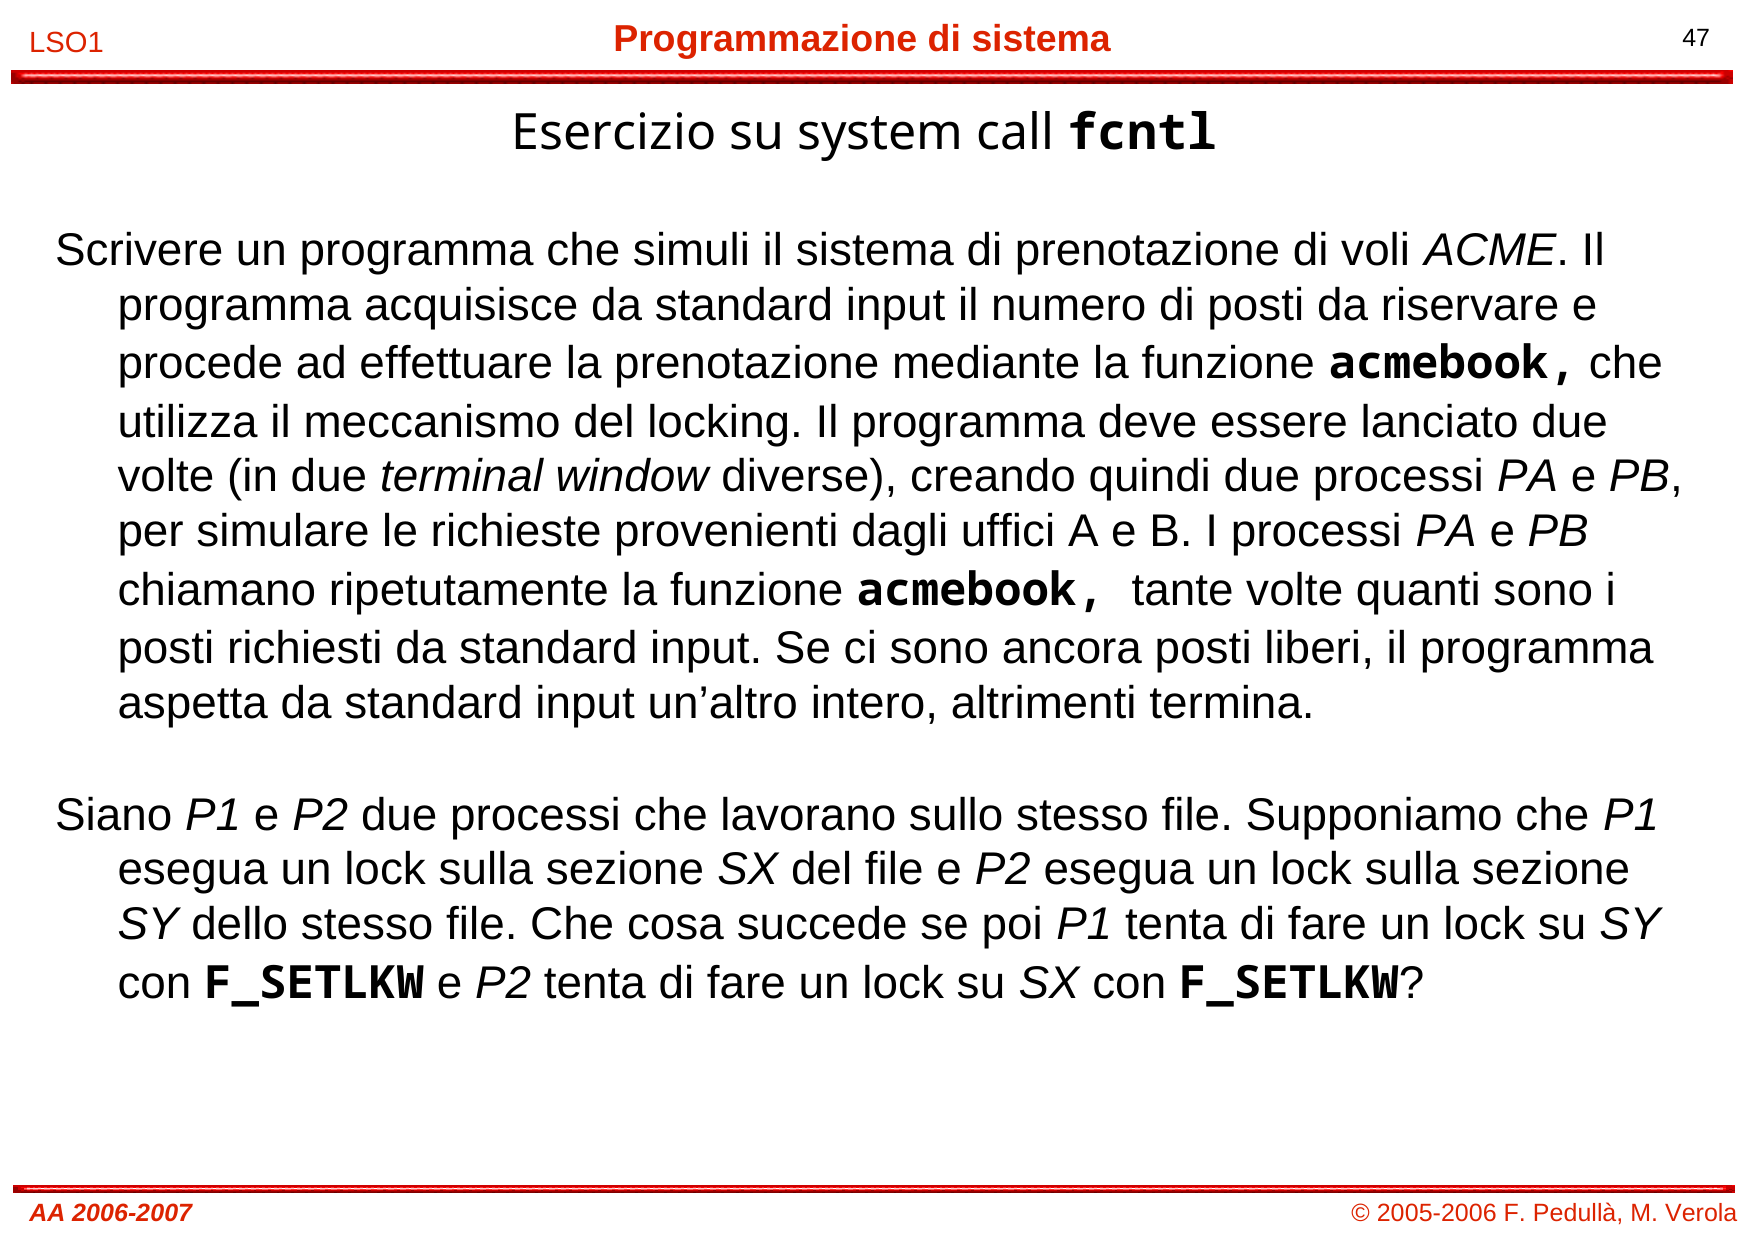

Esercizio su system call fcntl
# Scrivere un programma che simuli il sistema di prenotazione di voli ACME. Il programma acquisisce da standard input il numero di posti da riservare e procede ad effettuare la prenotazione mediante la funzione acmebook, che utilizza il meccanismo del locking. Il programma deve essere lanciato due volte (in due terminal window diverse), creando quindi due processi PA e PB, per simulare le richieste provenienti dagli uffici A e B. I processi PA e PB chiamano ripetutamente la funzione acmebook, tante volte quanti sono i posti richiesti da standard input. Se ci sono ancora posti liberi, il programma aspetta da standard input un’altro intero, altrimenti termina.
Siano P1 e P2 due processi che lavorano sullo stesso file. Supponiamo che P1 esegua un lock sulla sezione SX del file e P2 esegua un lock sulla sezione SY dello stesso file. Che cosa succede se poi P1 tenta di fare un lock su SY con F_SETLKW e P2 tenta di fare un lock su SX con F_SETLKW?